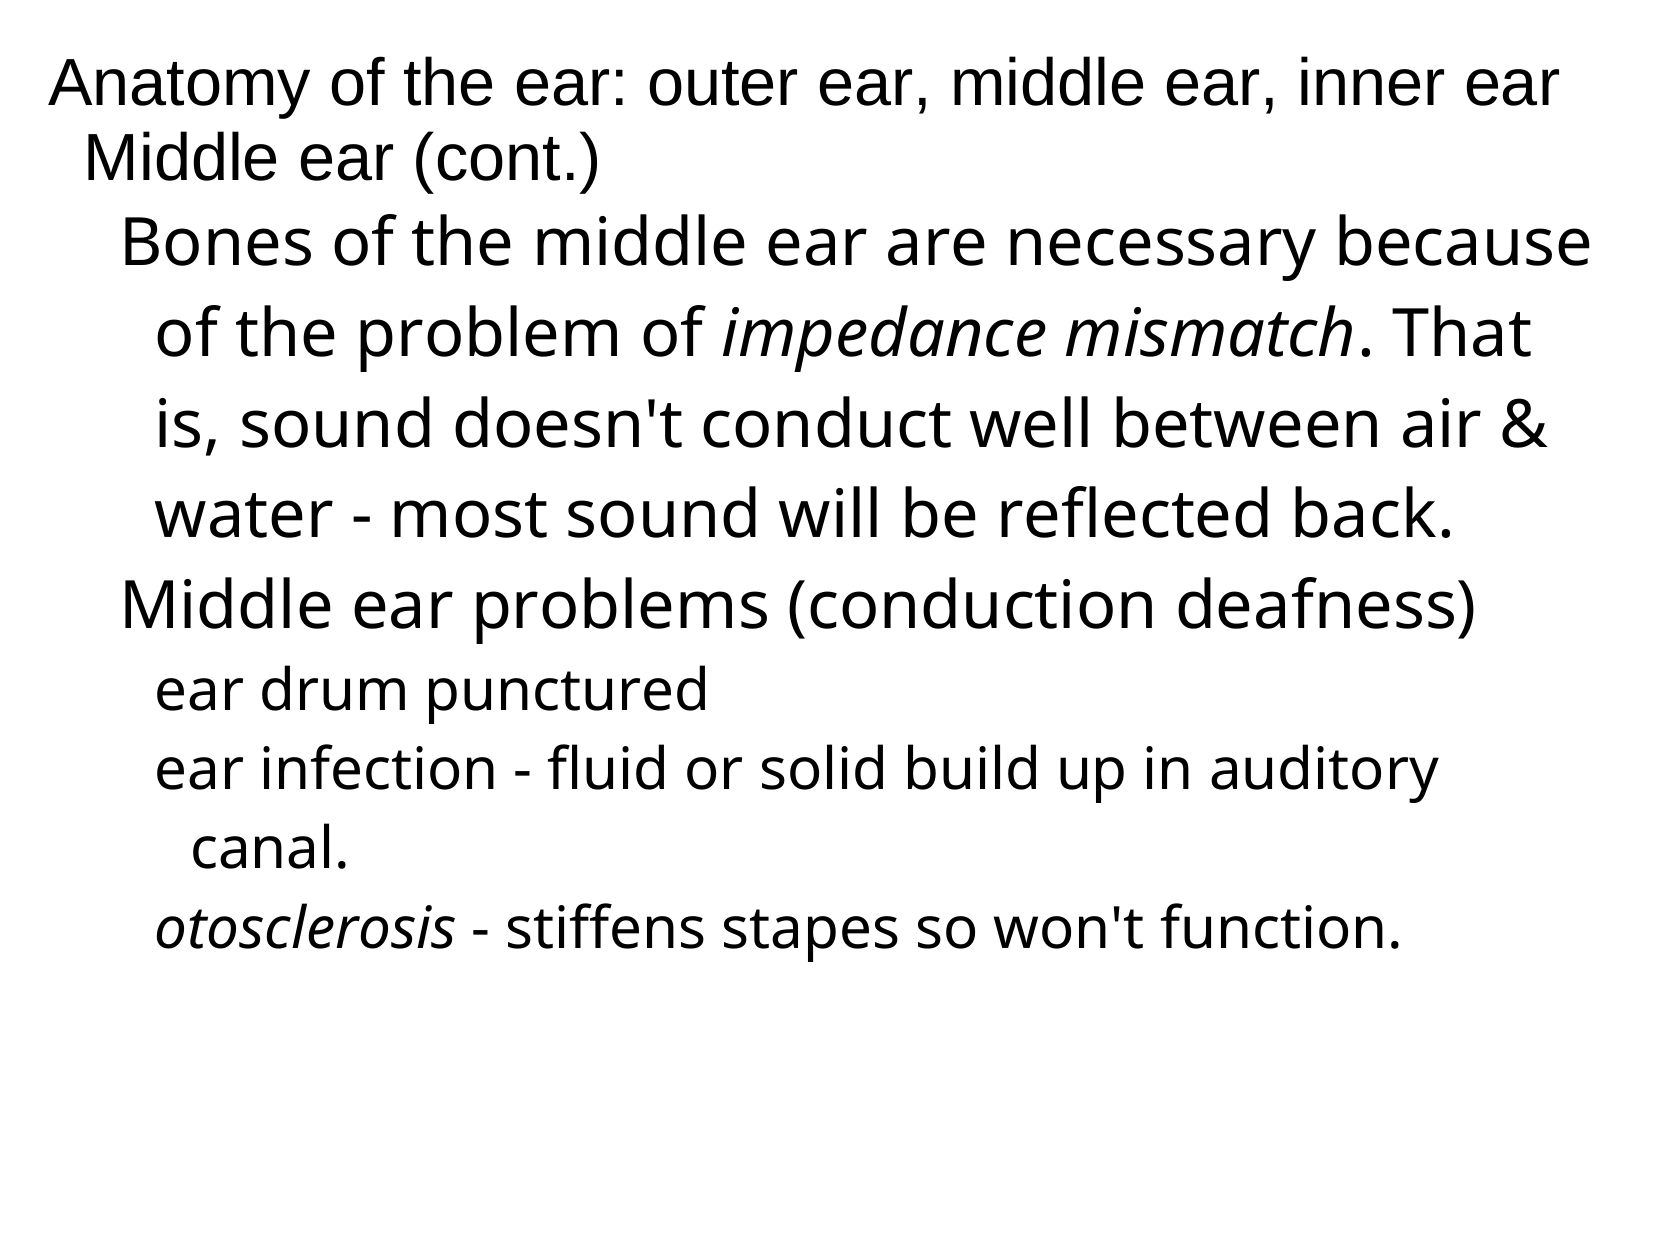

Anatomy of the ear: outer ear, middle ear, inner ear
Middle ear (cont.)
Bones of the middle ear are necessary because of the problem of impedance mismatch. That is, sound doesn't conduct well between air & water - most sound will be reflected back.
Middle ear problems (conduction deafness)
ear drum punctured
ear infection - fluid or solid build up in auditory canal.
otosclerosis - stiffens stapes so won't function.